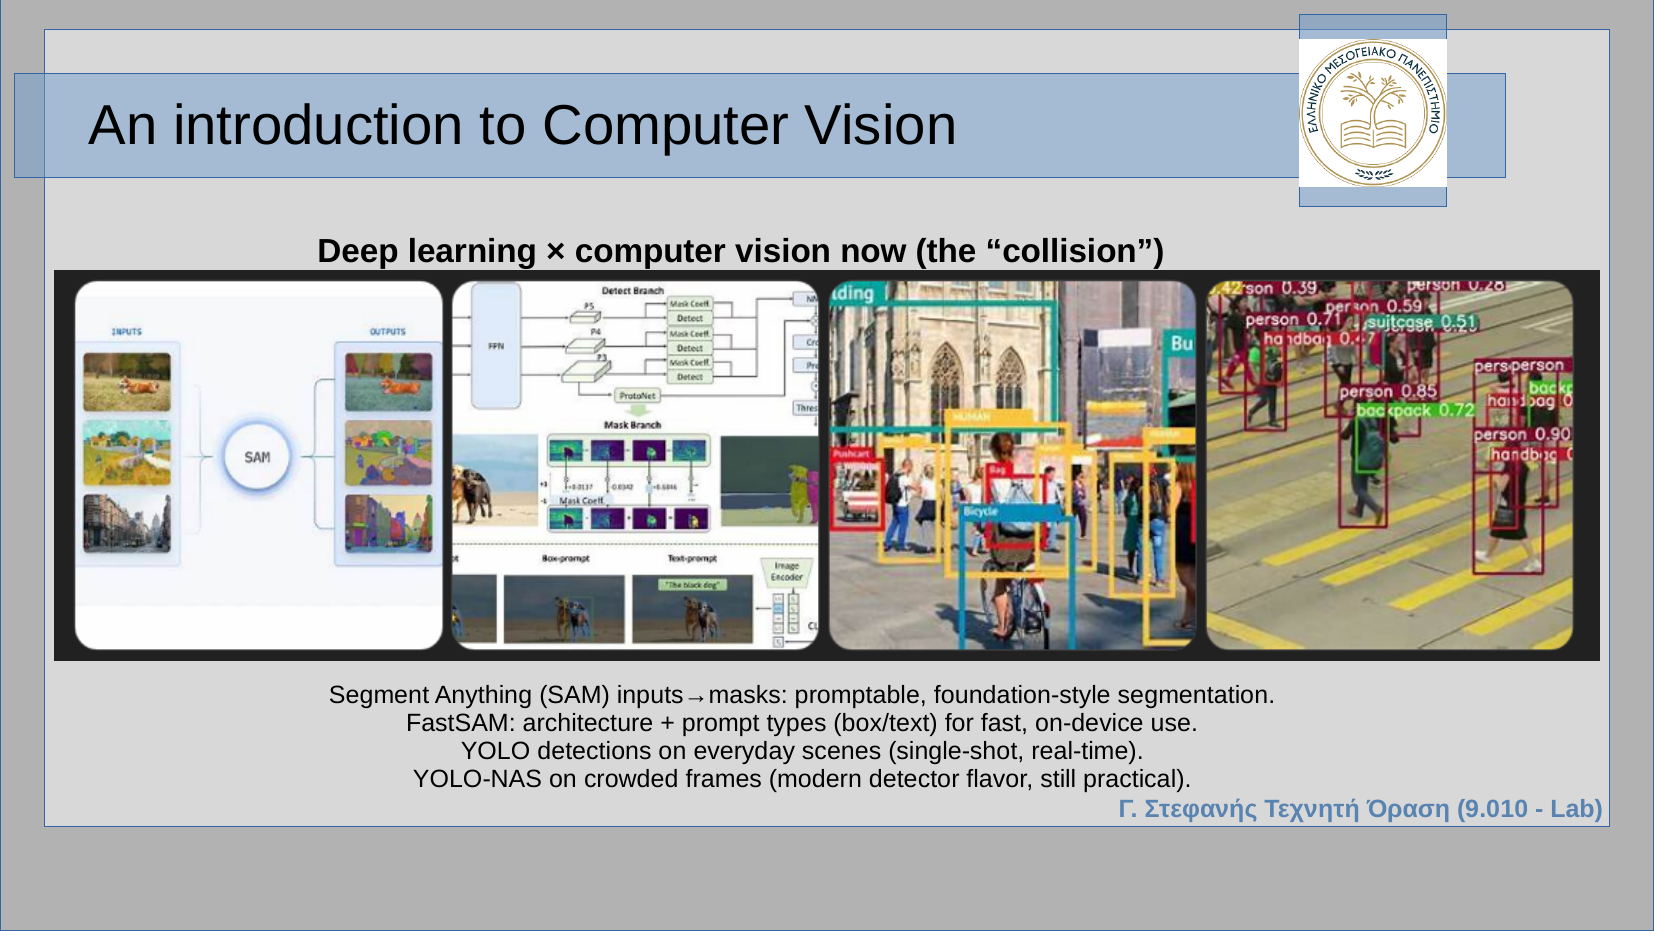

# An introduction to Computer Vision
Deep learning × computer vision now (the “collision”)
Segment Anything (SAM) inputs→masks: promptable, foundation-style segmentation.
FastSAM: architecture + prompt types (box/text) for fast, on-device use.
YOLO detections on everyday scenes (single-shot, real-time).
YOLO-NAS on crowded frames (modern detector flavor, still practical).
Γ. Στεφανής Τεχνητή Όραση (9.010 - Lab)